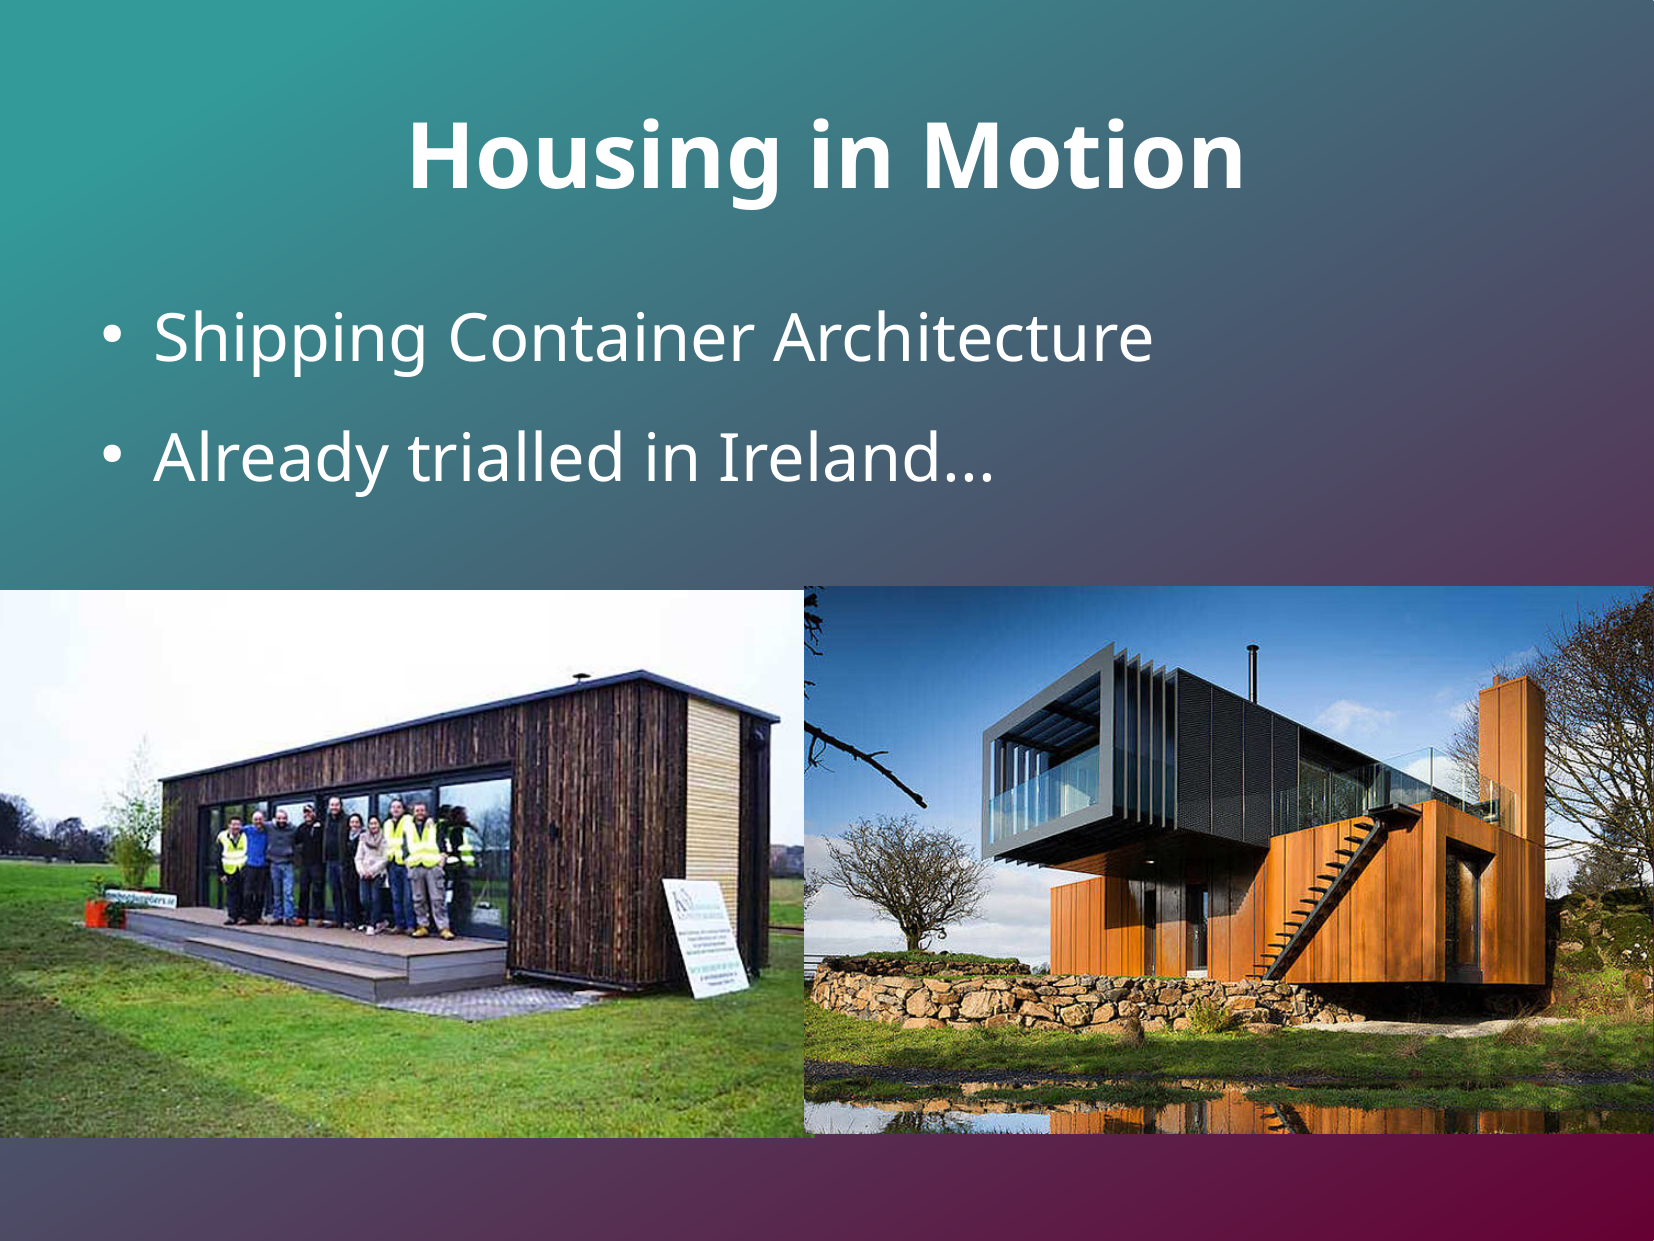

# Housing in Motion
Shipping Container Architecture
Already trialled in Ireland...